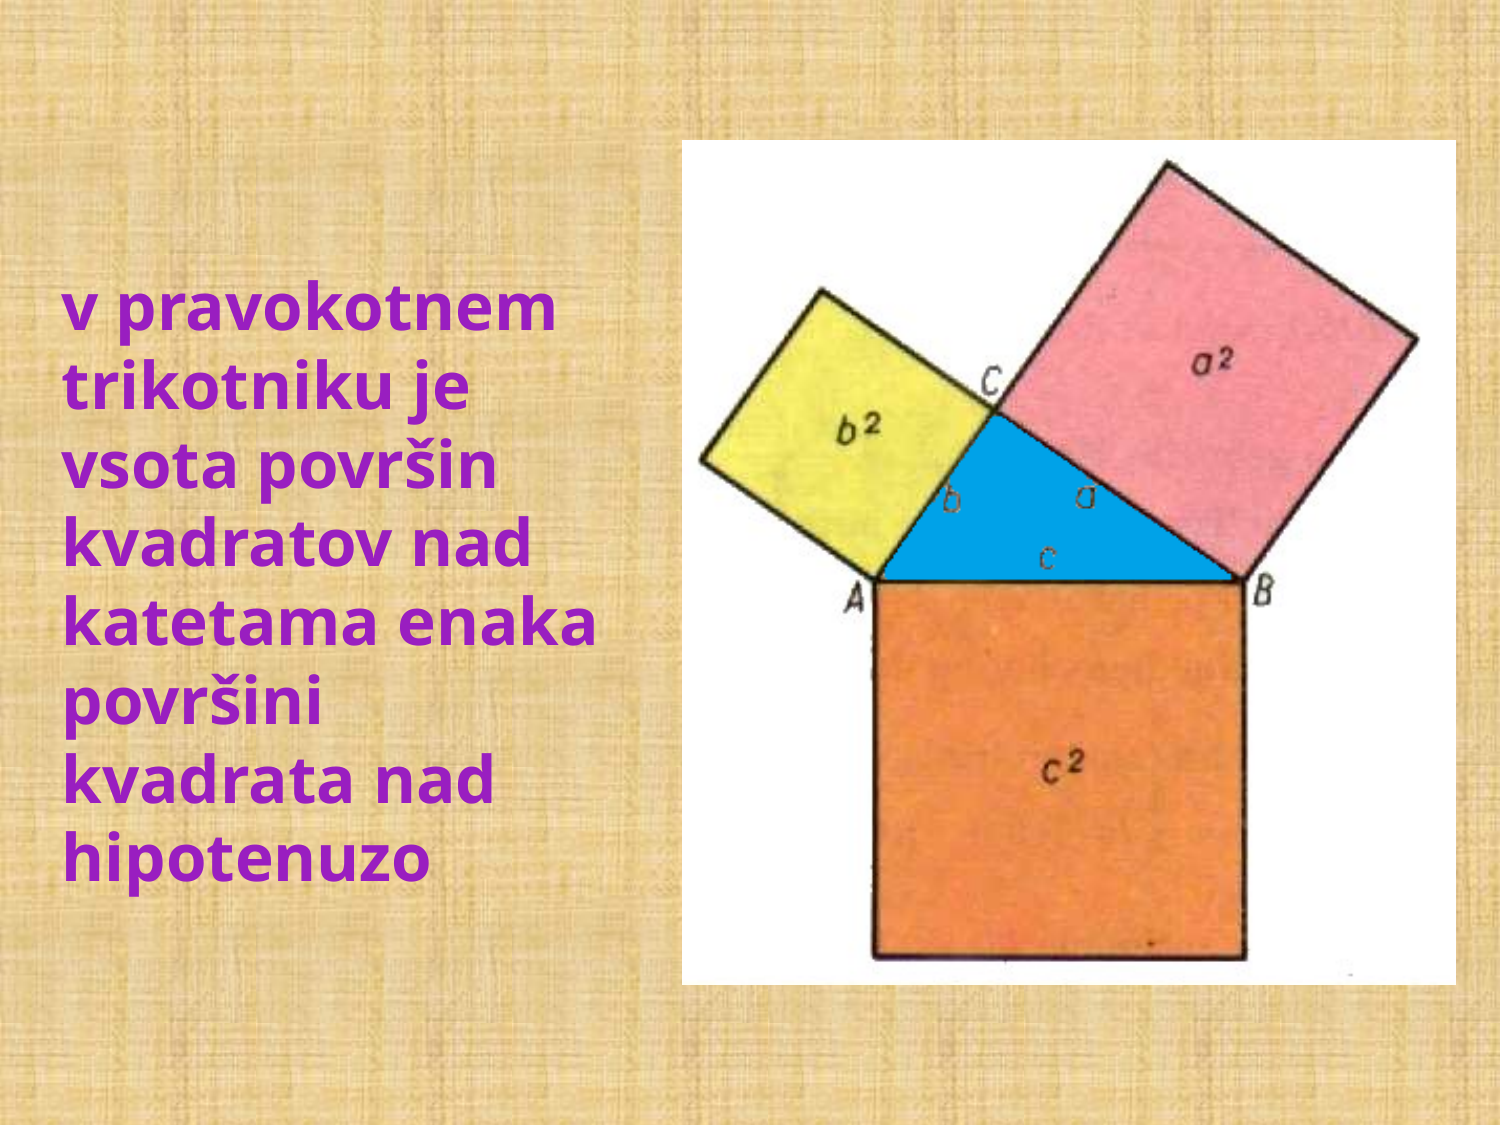

v pravokotnem trikotniku je vsota površin kvadratov nad katetama enaka površini kvadrata nad hipotenuzo